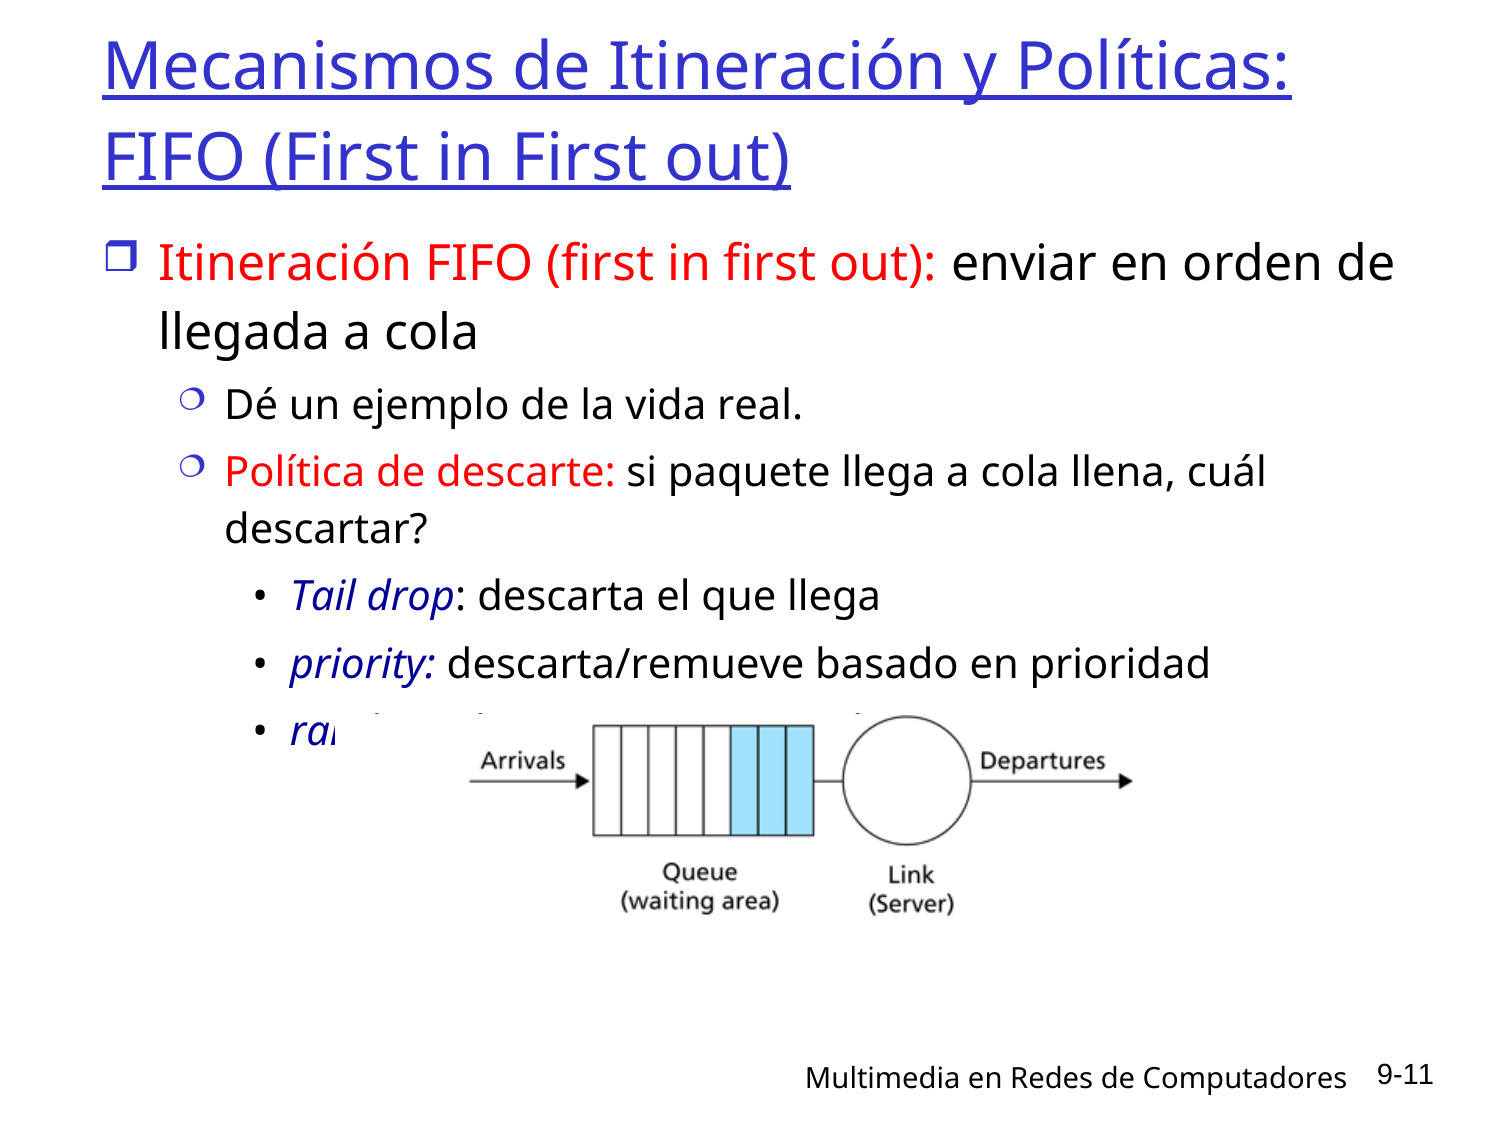

# Mecanismos de Itineración y Políticas: FIFO (First in First out)
Itineración FIFO (first in first out): enviar en orden de llegada a cola
Dé un ejemplo de la vida real.
Política de descarte: si paquete llega a cola llena, cuál descartar?
Tail drop: descarta el que llega
priority: descarta/remueve basado en prioridad
random: descarta/remueve aleatoriamente
11